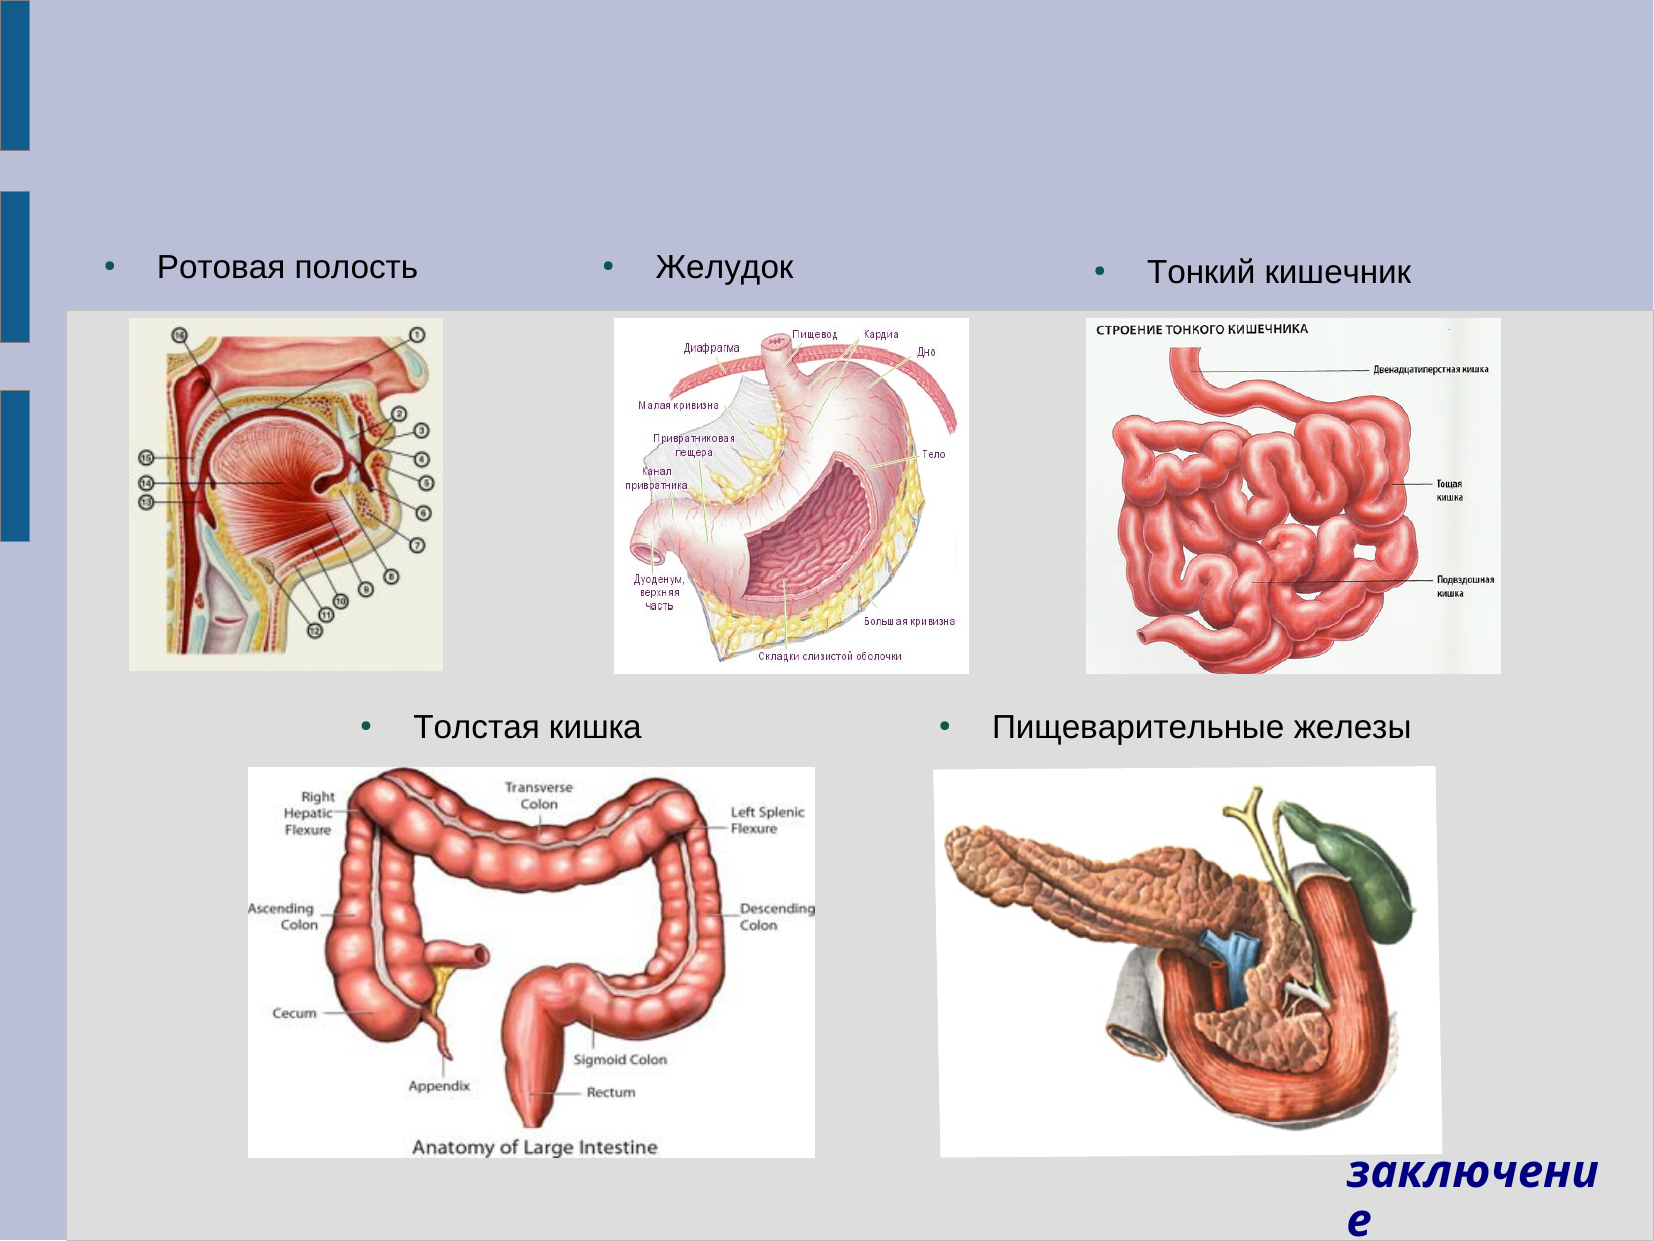

# Ротовая полость
Желудок
Тонкий кишечник
Толстая кишка
Пищеварительные железы
заключение